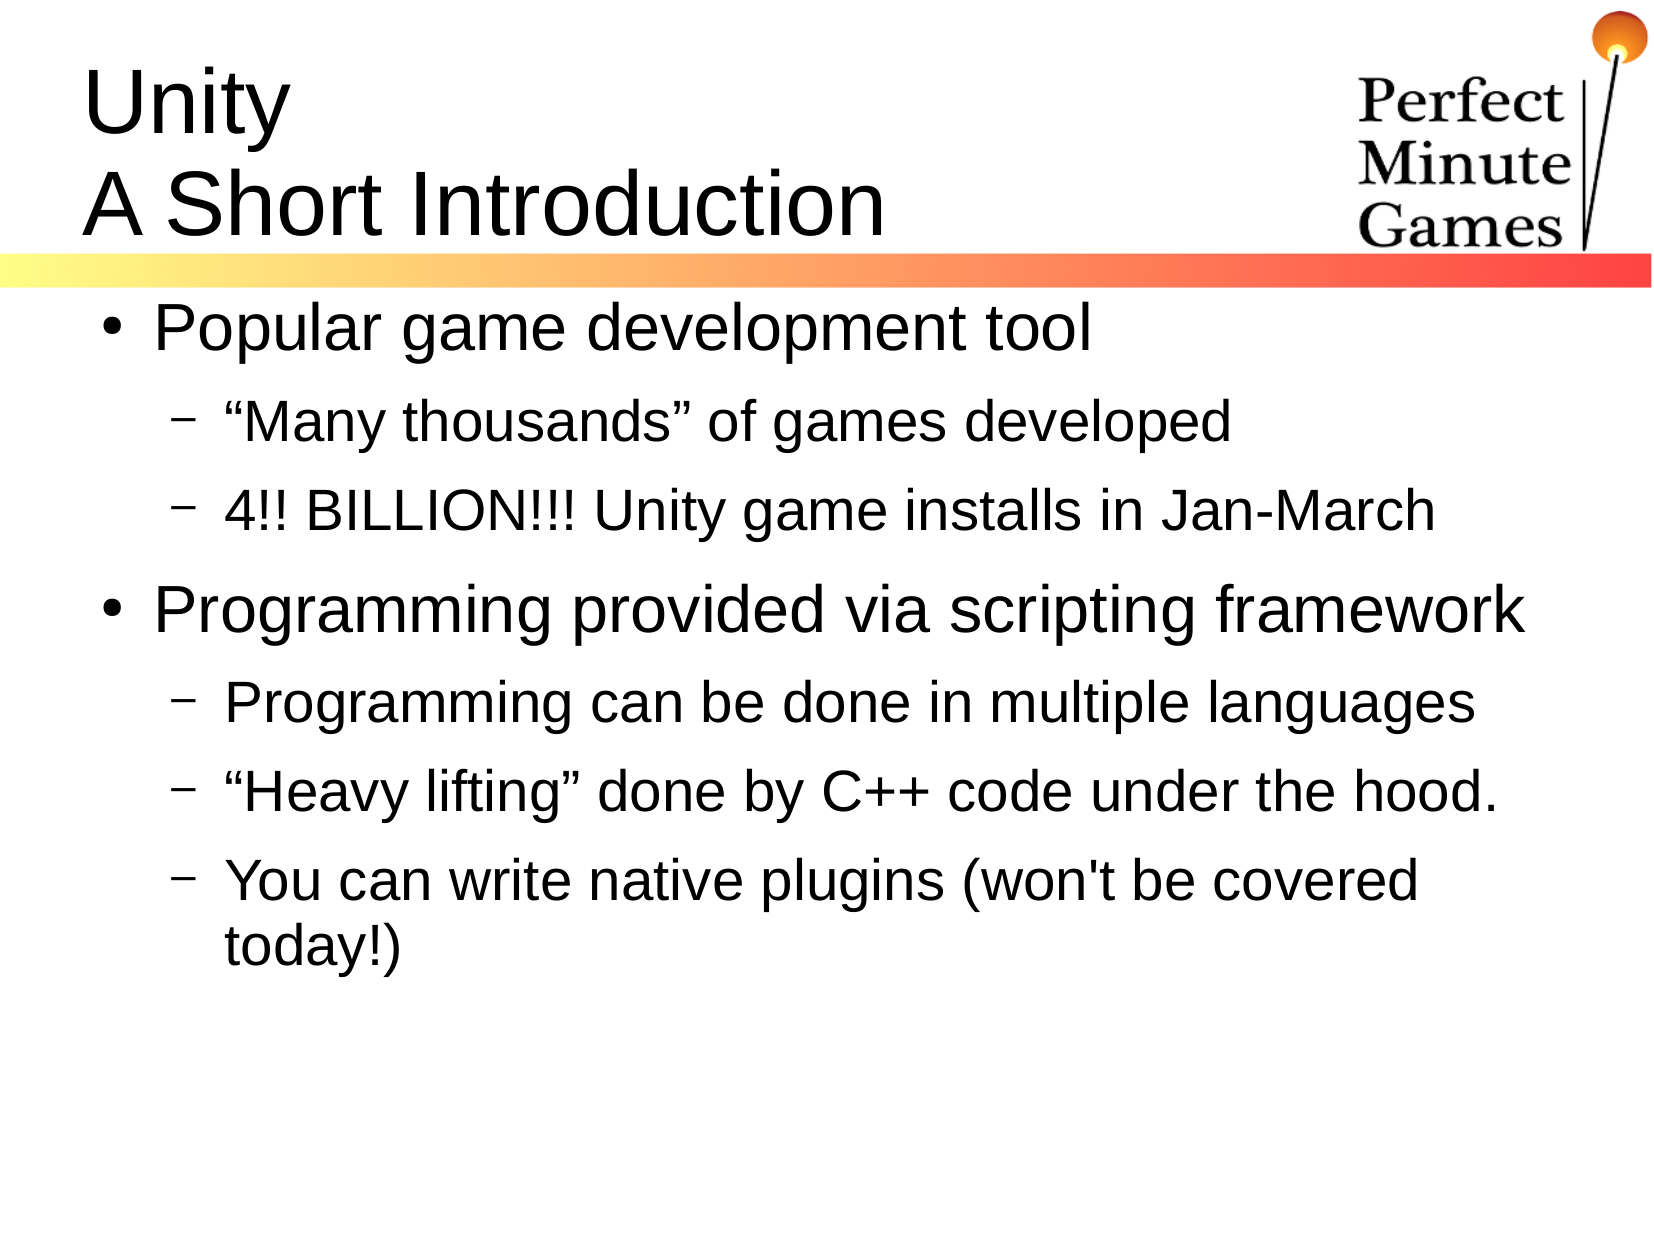

# Unity A Short Introduction
Popular game development tool
“Many thousands” of games developed
4!! BILLION!!! Unity game installs in Jan-March
Programming provided via scripting framework
Programming can be done in multiple languages
“Heavy lifting” done by C++ code under the hood.
You can write native plugins (won't be covered today!)